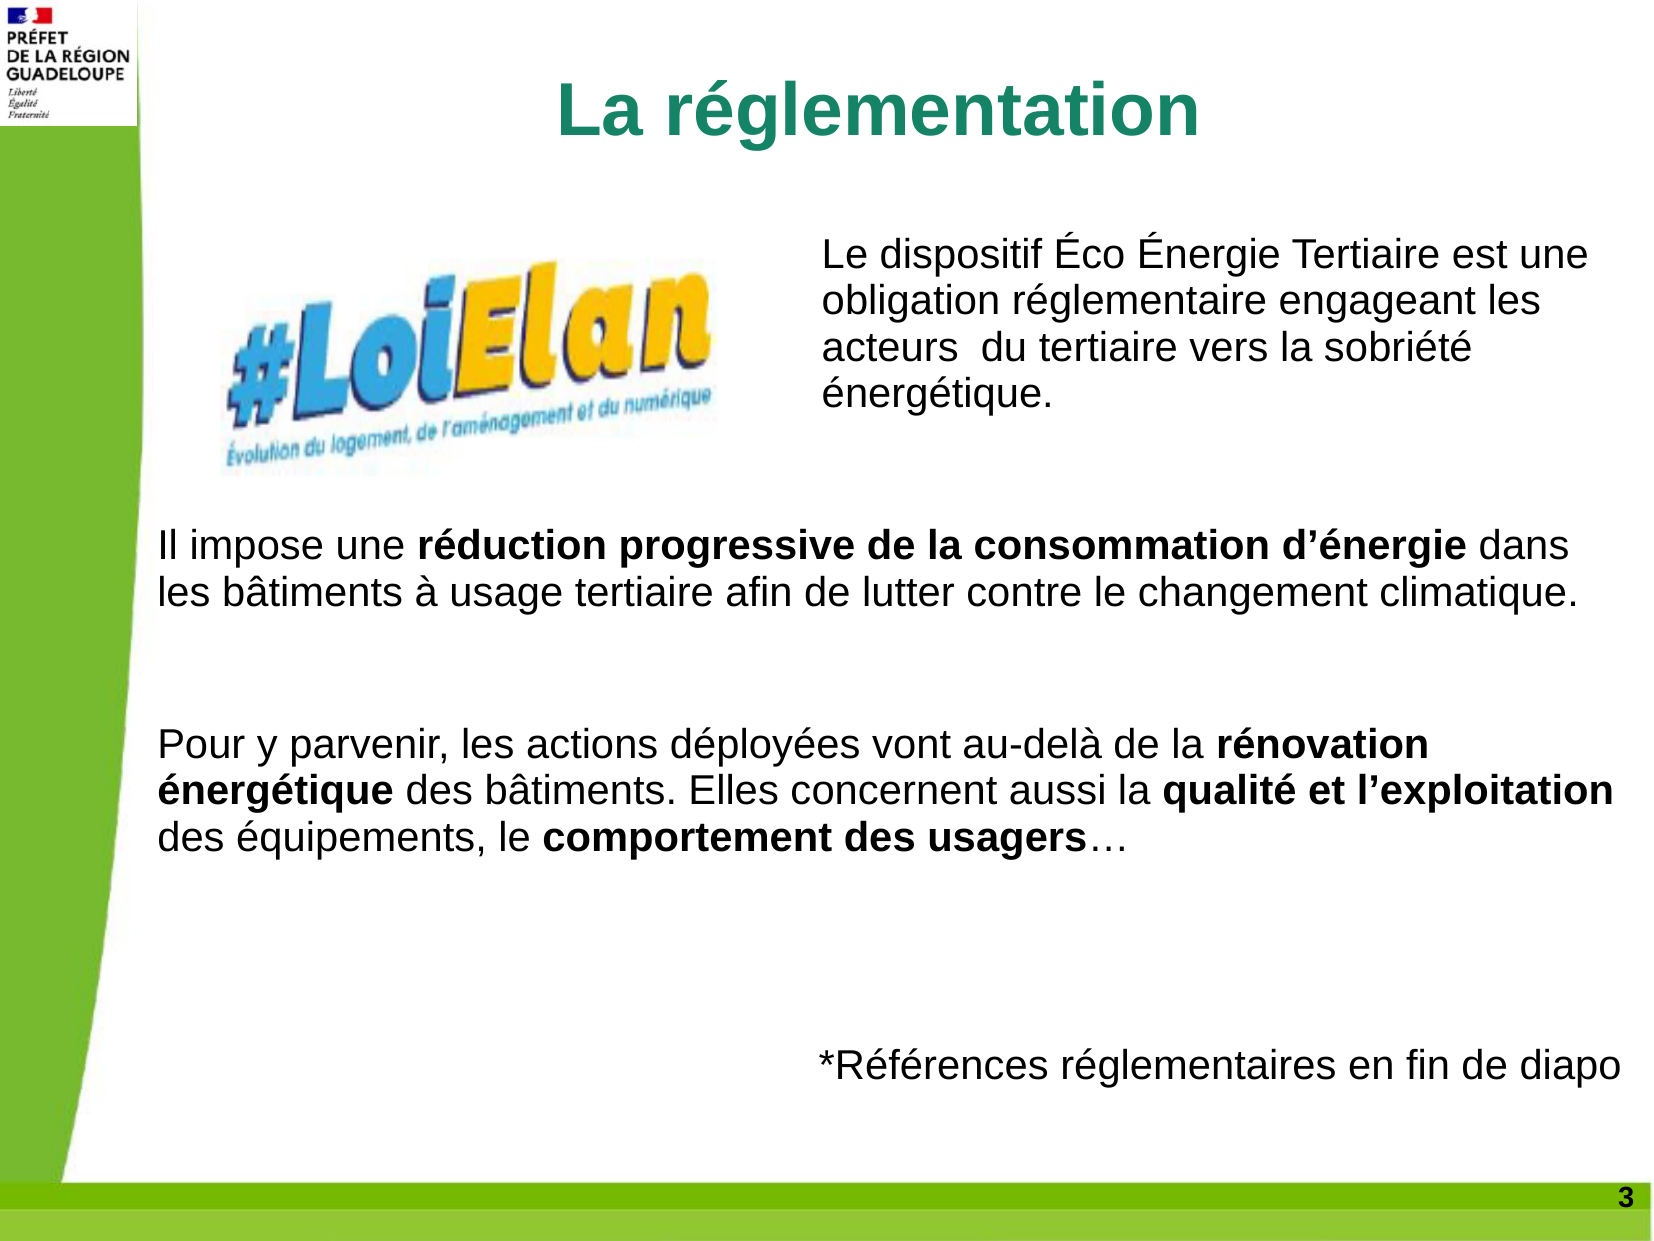

# La réglementation
									Le dispositif Éco Énergie Tertiaire est une 										obligation réglementaire engageant les 											acteurs	 du tertiaire vers la sobriété 												énergétique.
Il impose une réduction progressive de la consommation d’énergie dans les bâtiments à usage tertiaire afin de lutter contre le changement climatique.
Pour y parvenir, les actions déployées vont au-delà de la rénovation énergétique des bâtiments. Elles concernent aussi la qualité et l’exploitation des équipements, le comportement des usagers…
*Références réglementaires en fin de diapo